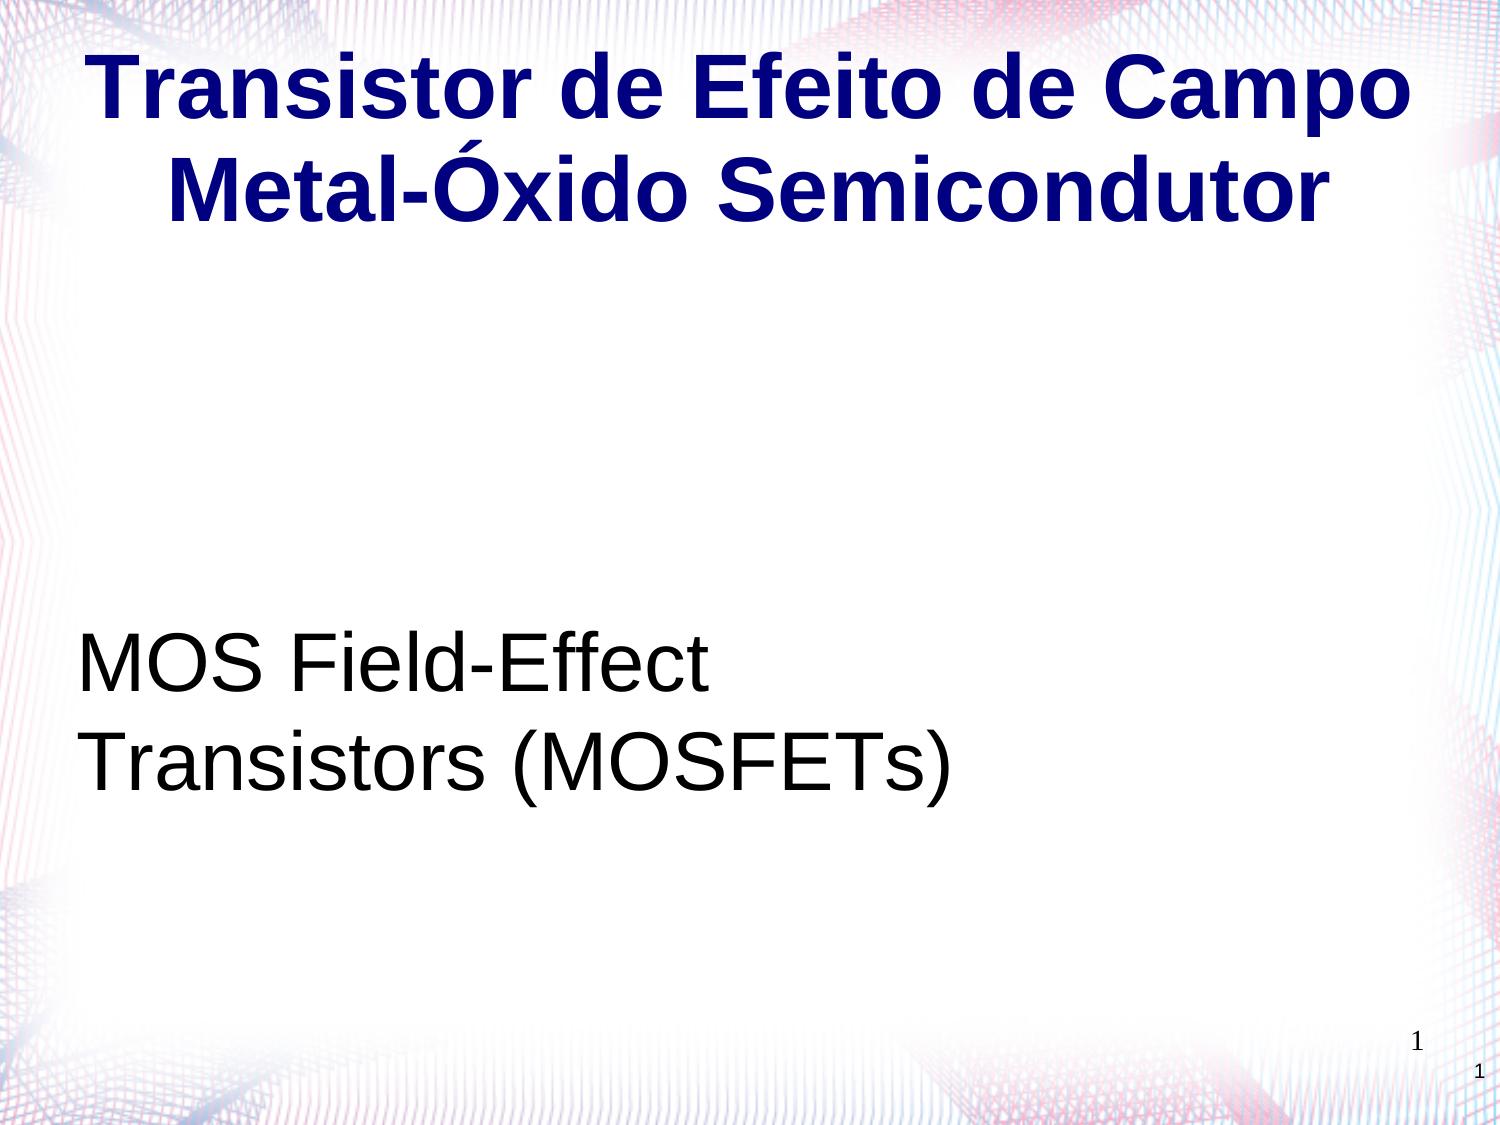

# Transistor de Efeito de Campo Metal-Óxido Semicondutor
MOS Field-Effect
Transistors (MOSFETs)‏
1